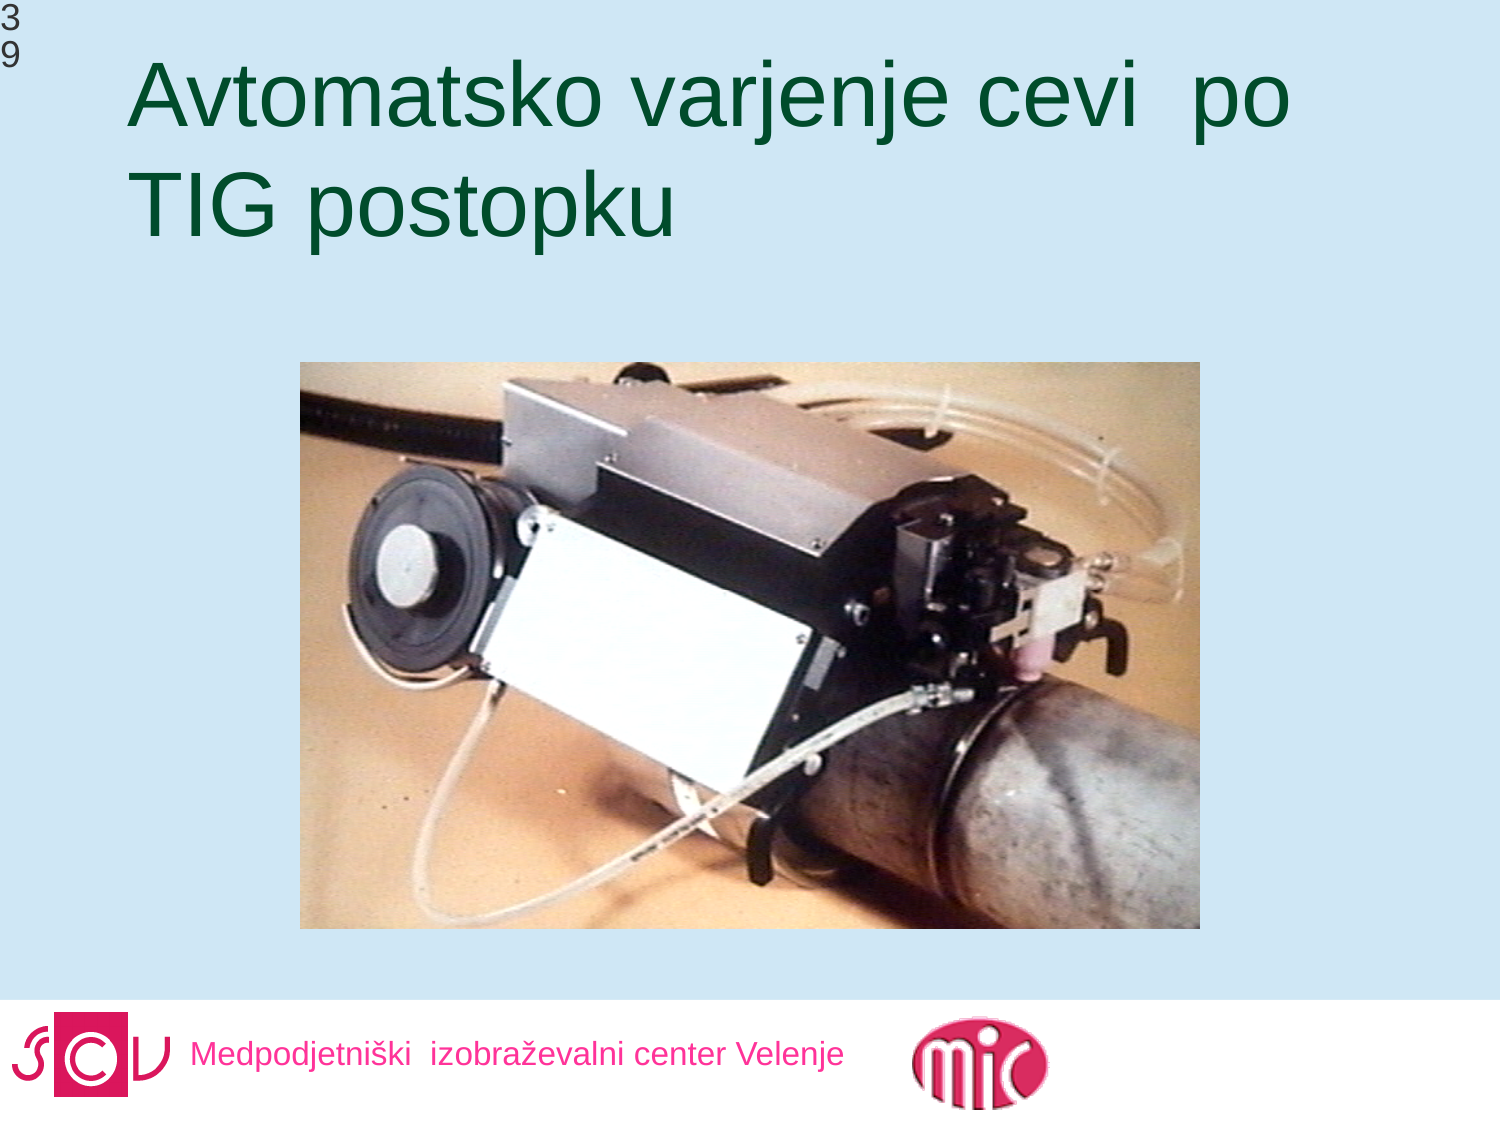

# Avtomatsko varjenje cevi po TIG postopku